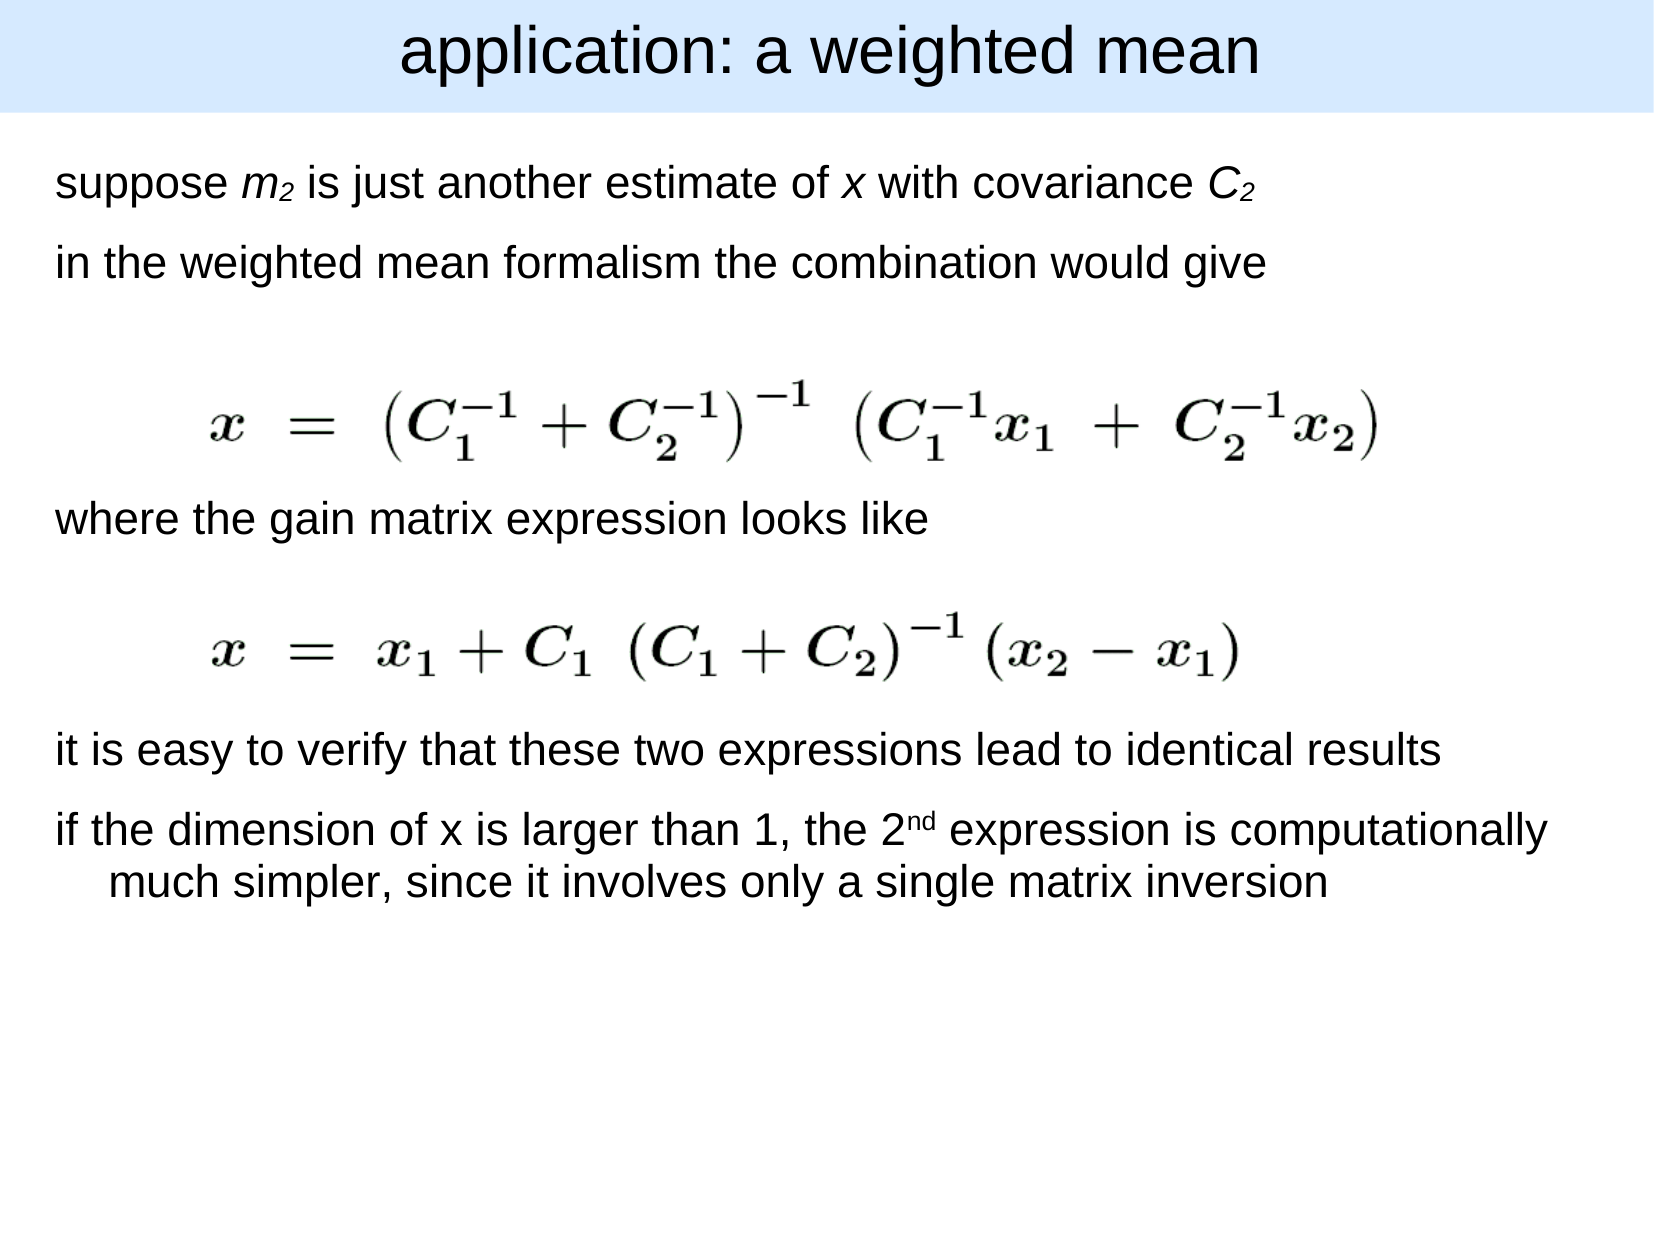

# application: a weighted mean
suppose m2 is just another estimate of x with covariance C2
in the weighted mean formalism the combination would give
where the gain matrix expression looks like
it is easy to verify that these two expressions lead to identical results
if the dimension of x is larger than 1, the 2nd expression is computationally much simpler, since it involves only a single matrix inversion